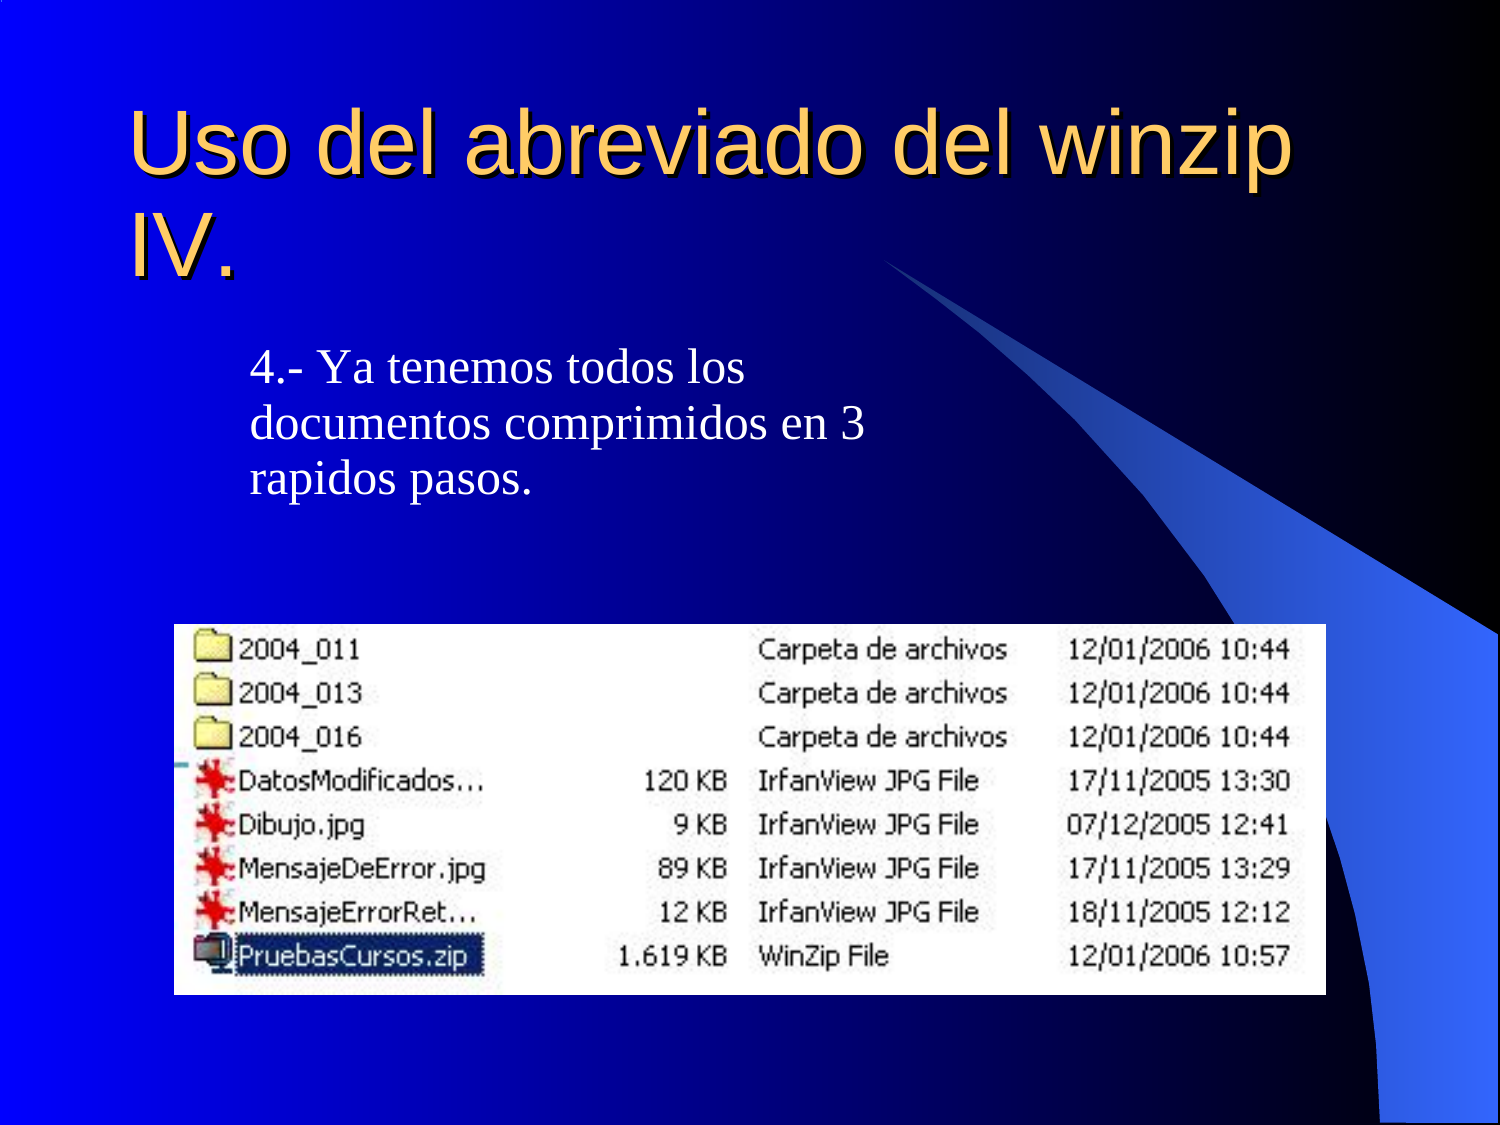

# Uso del abreviado del winzip IV.
4.- Ya tenemos todos los documentos comprimidos en 3 rapidos pasos.